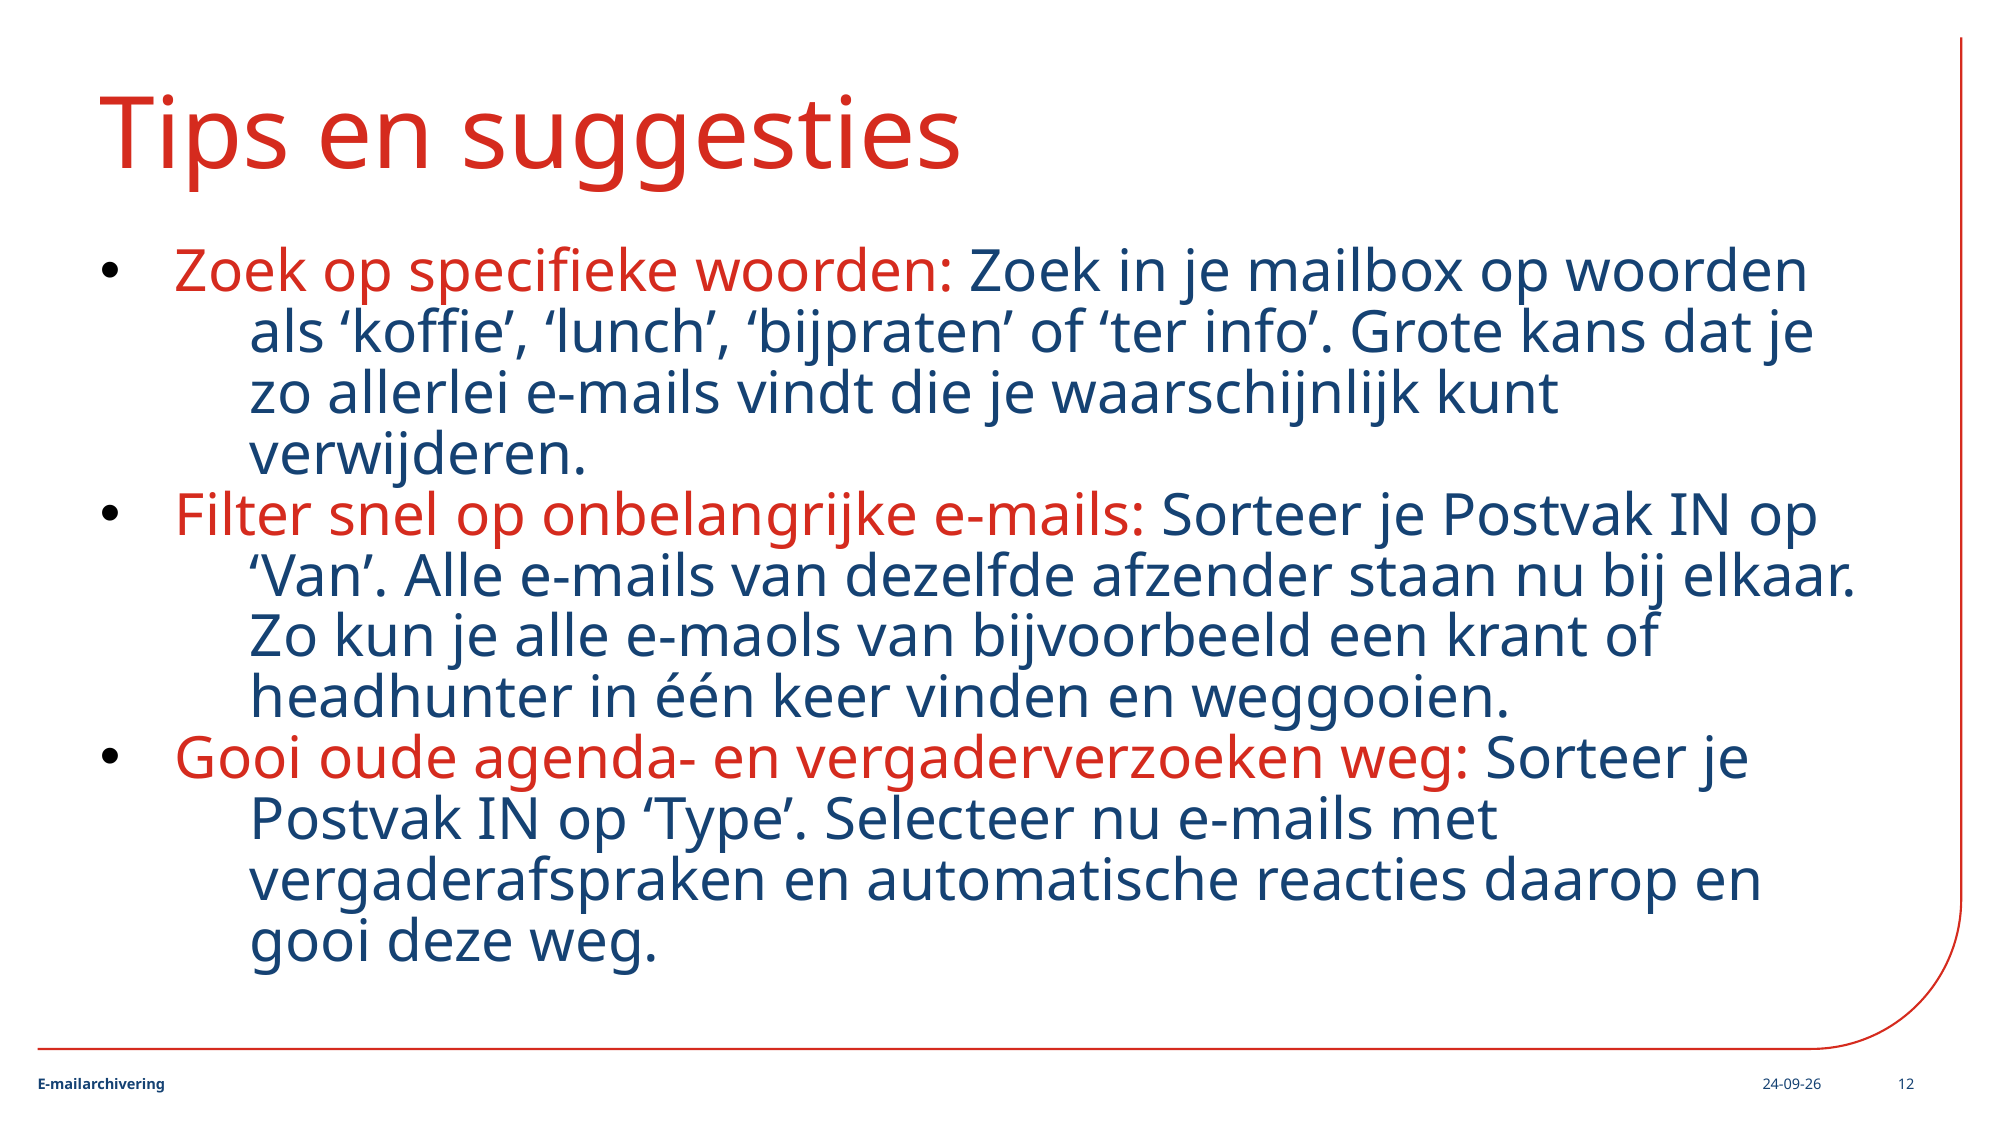

# Tips en suggesties
Zoek op specifieke woorden: Zoek in je mailbox op woorden als ‘koffie’, ‘lunch’, ‘bijpraten’ of ‘ter info’. Grote kans dat je zo allerlei e-mails vindt die je waarschijnlijk kunt verwijderen.
Filter snel op onbelangrijke e-mails: Sorteer je Postvak IN op ‘Van’. Alle e-mails van dezelfde afzender staan nu bij elkaar. Zo kun je alle e-maols van bijvoorbeeld een krant of headhunter in één keer vinden en weggooien.
Gooi oude agenda- en vergaderverzoeken weg: Sorteer je Postvak IN op ‘Type’. Selecteer nu e-mails met vergaderafspraken en automatische reacties daarop en gooi deze weg.